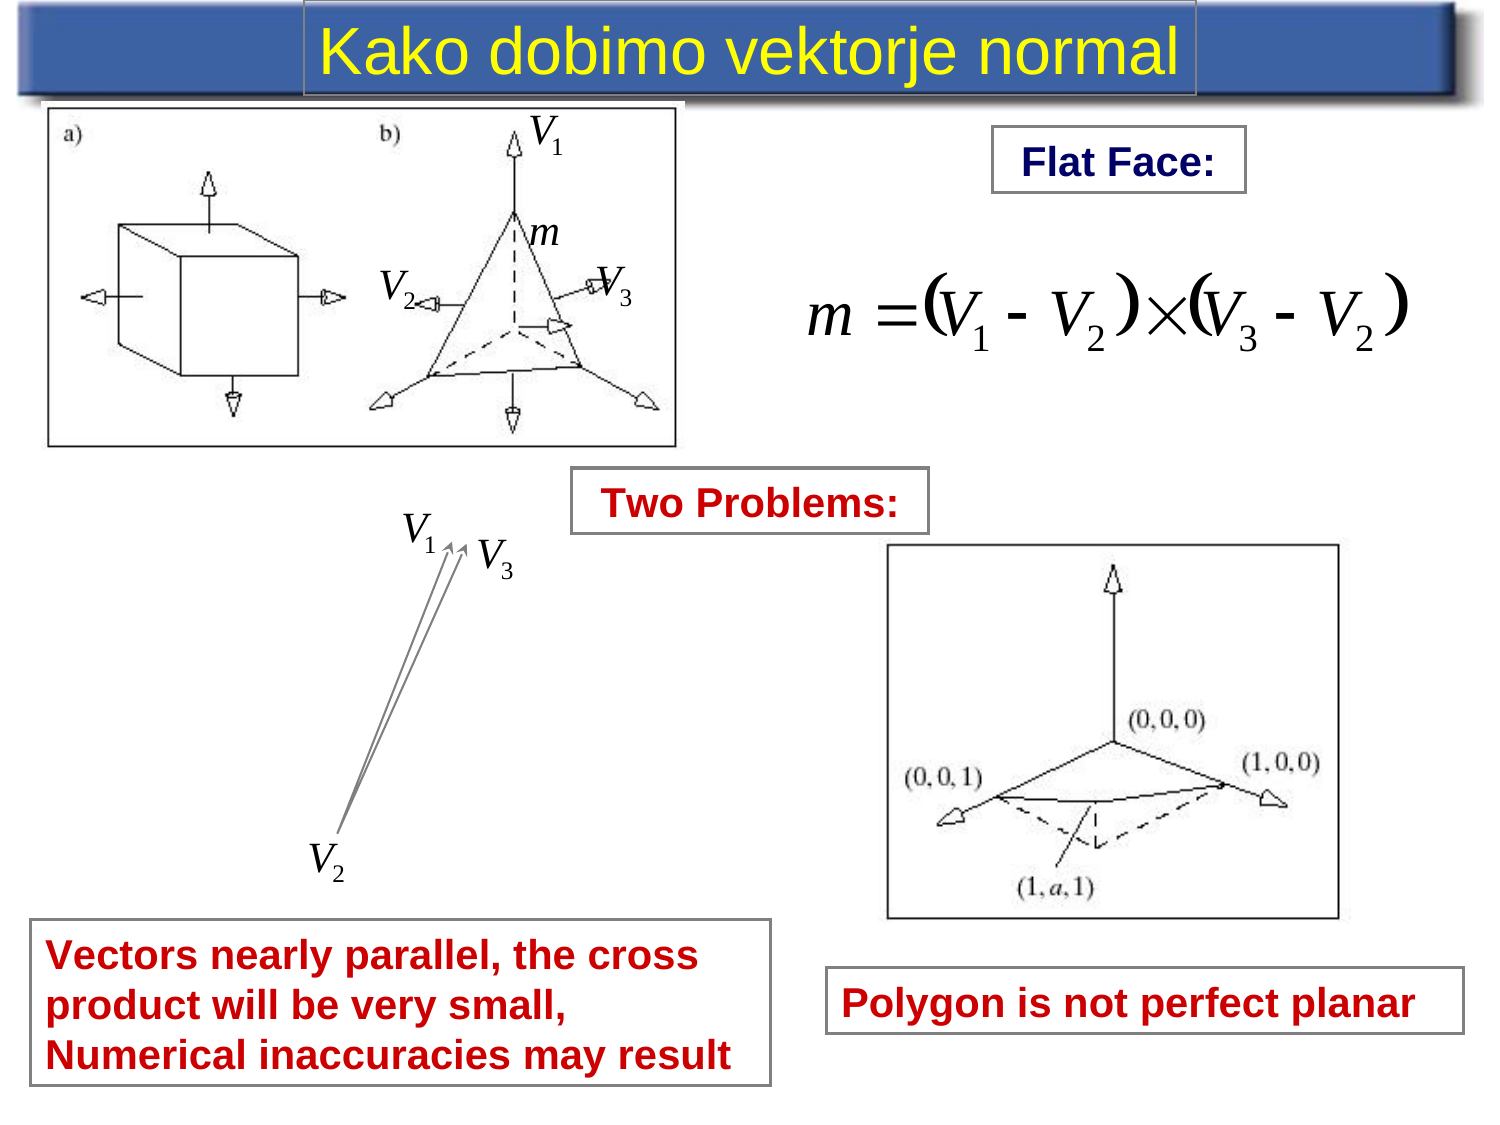

Kako dobimo vektorje normal
Flat Face:
Two Problems:
Vectors nearly parallel, the cross product will be very small,
Numerical inaccuracies may result
Polygon is not perfect planar